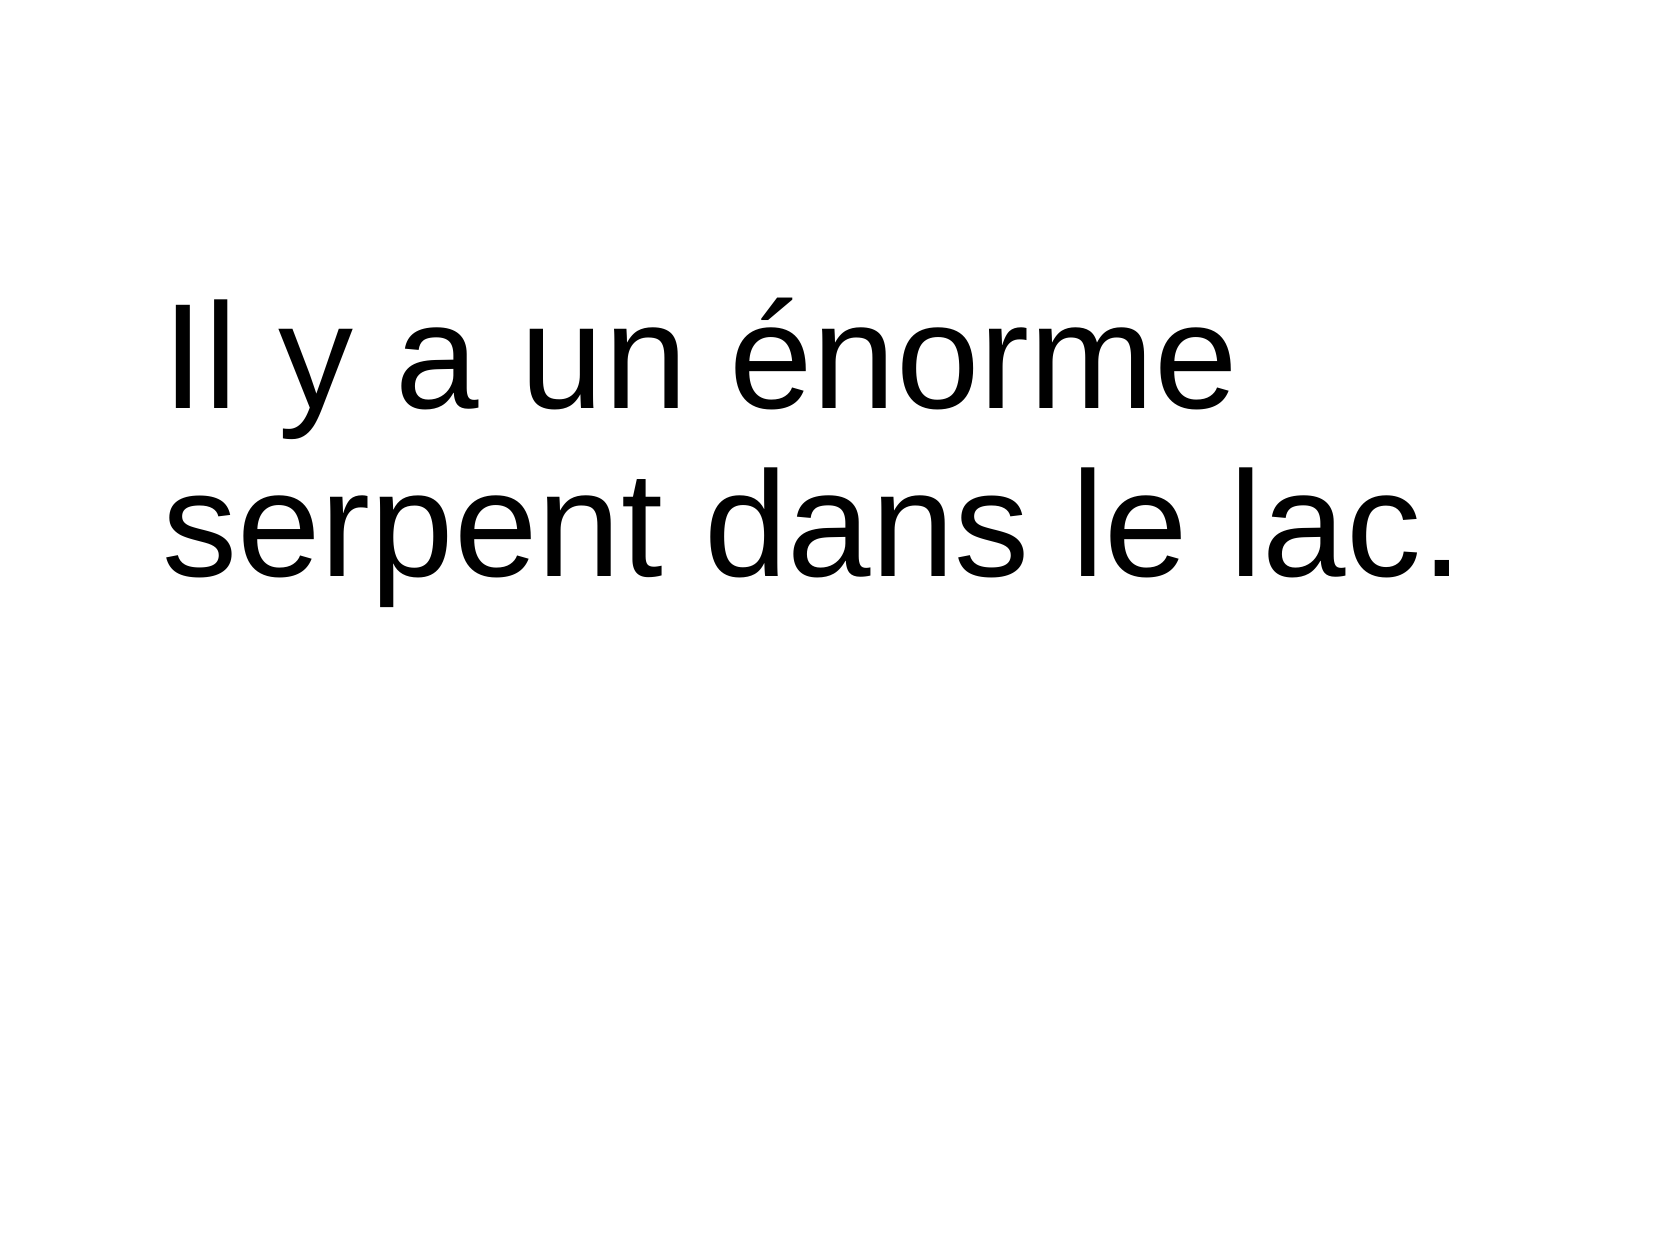

Il y a un énorme serpent dans le lac.